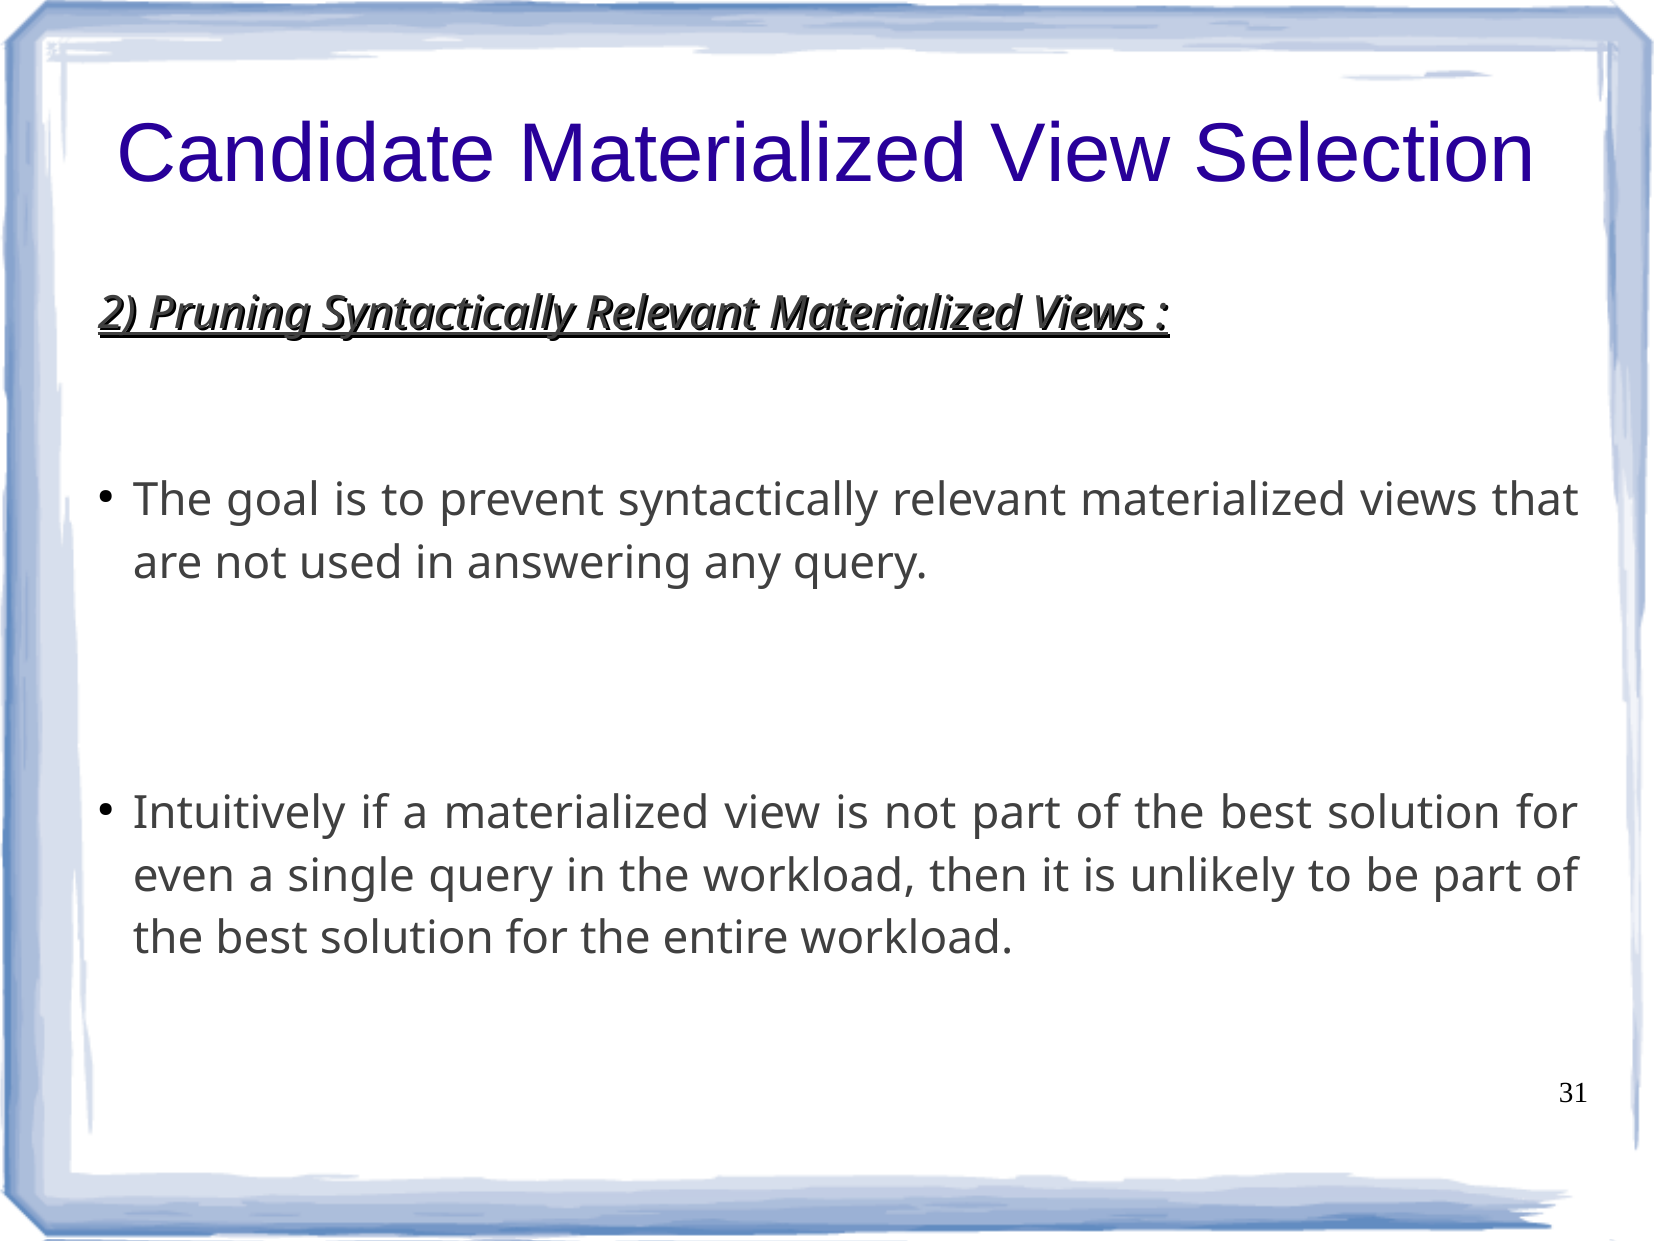

# Candidate Materialized View Selection
2) Pruning Syntactically Relevant Materialized Views :
The goal is to prevent syntactically relevant materialized views that are not used in answering any query.
Intuitively if a materialized view is not part of the best solution for even a single query in the workload, then it is unlikely to be part of the best solution for the entire workload.
31